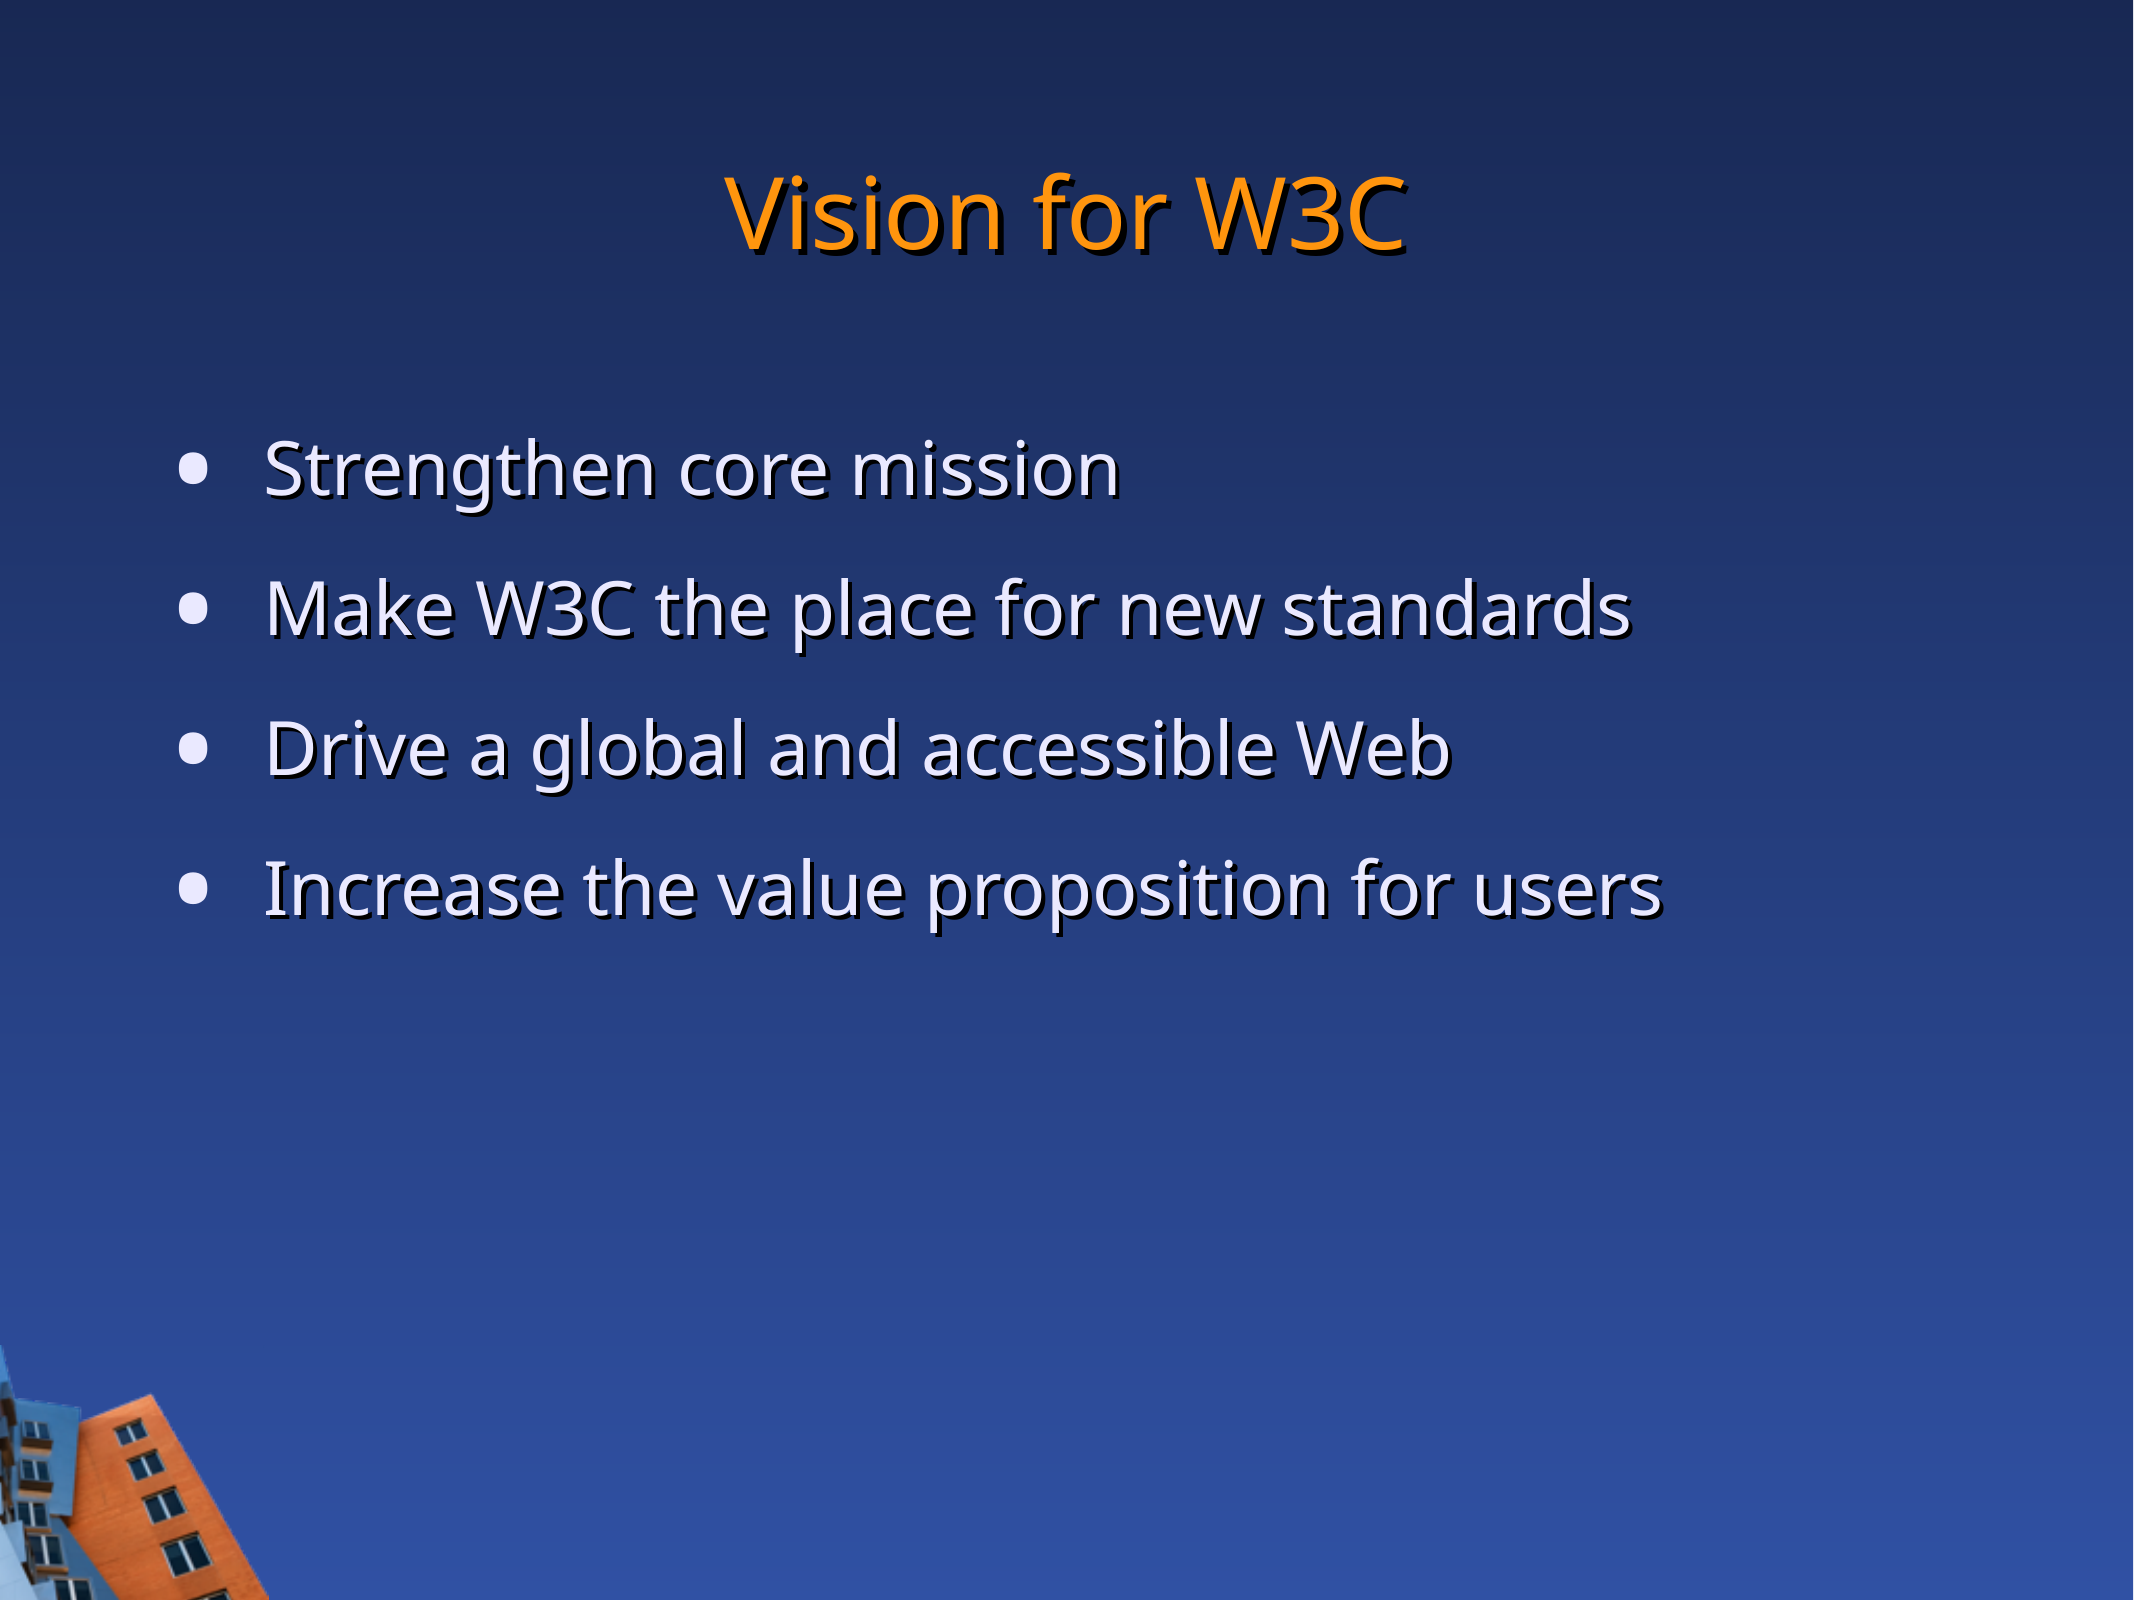

# Vision for W3C
Strengthen core mission
Make W3C the place for new standards
Drive a global and accessible Web
Increase the value proposition for users